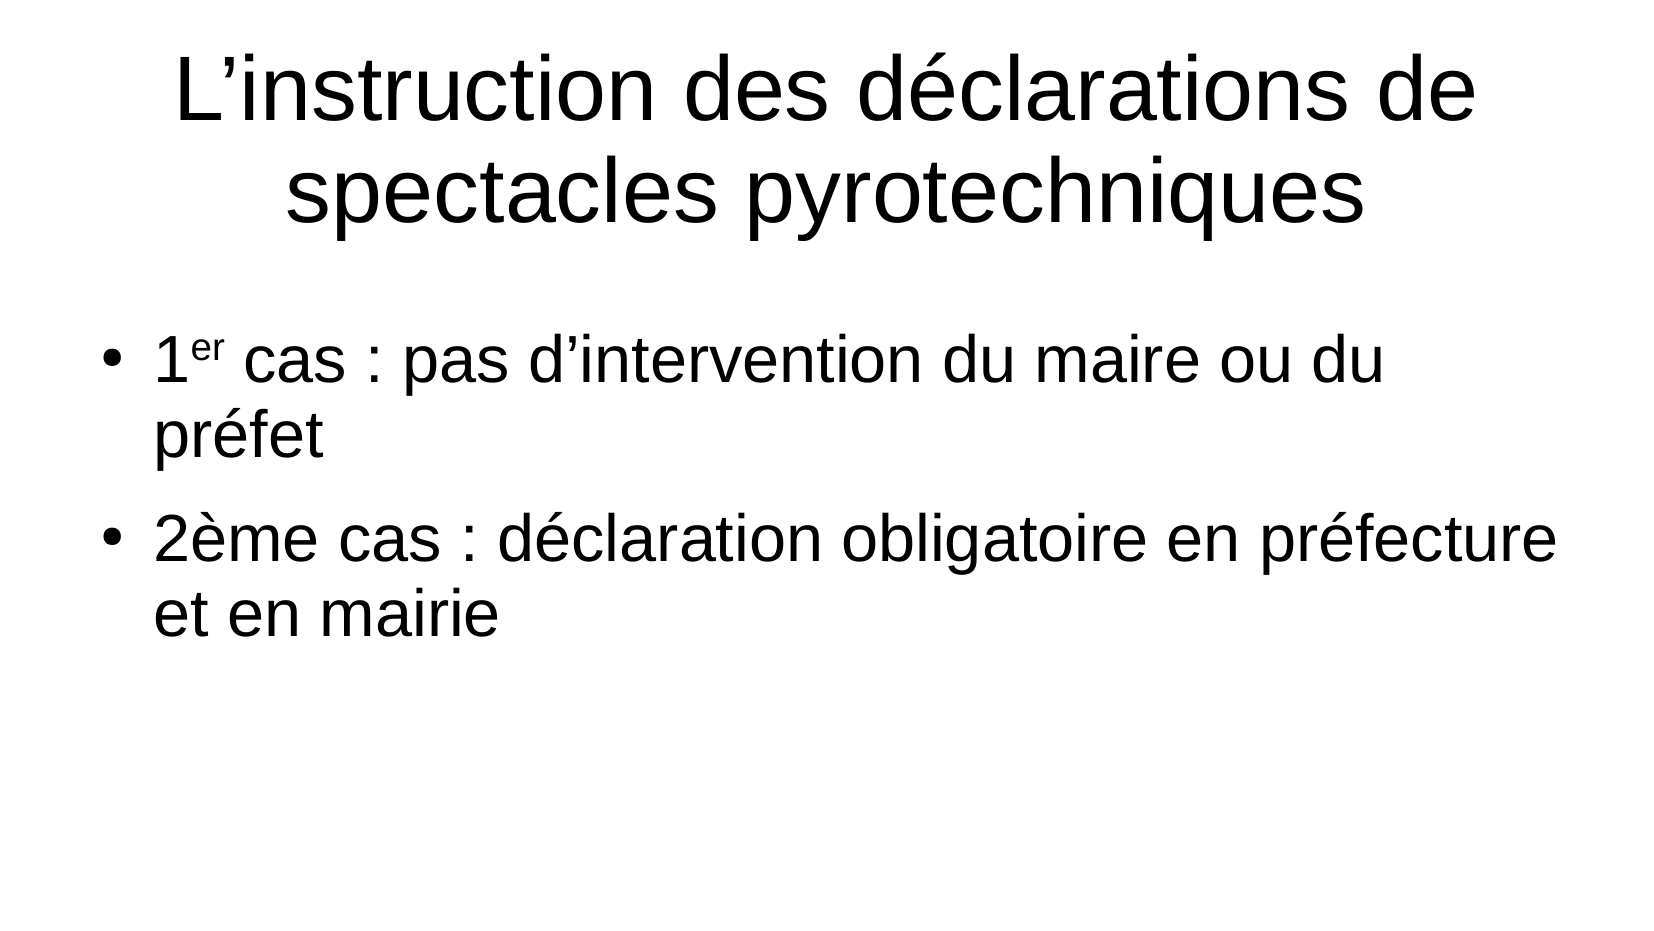

# L’instruction des déclarations de spectacles pyrotechniques
1er cas : pas d’intervention du maire ou du préfet
2ème cas : déclaration obligatoire en préfecture et en mairie